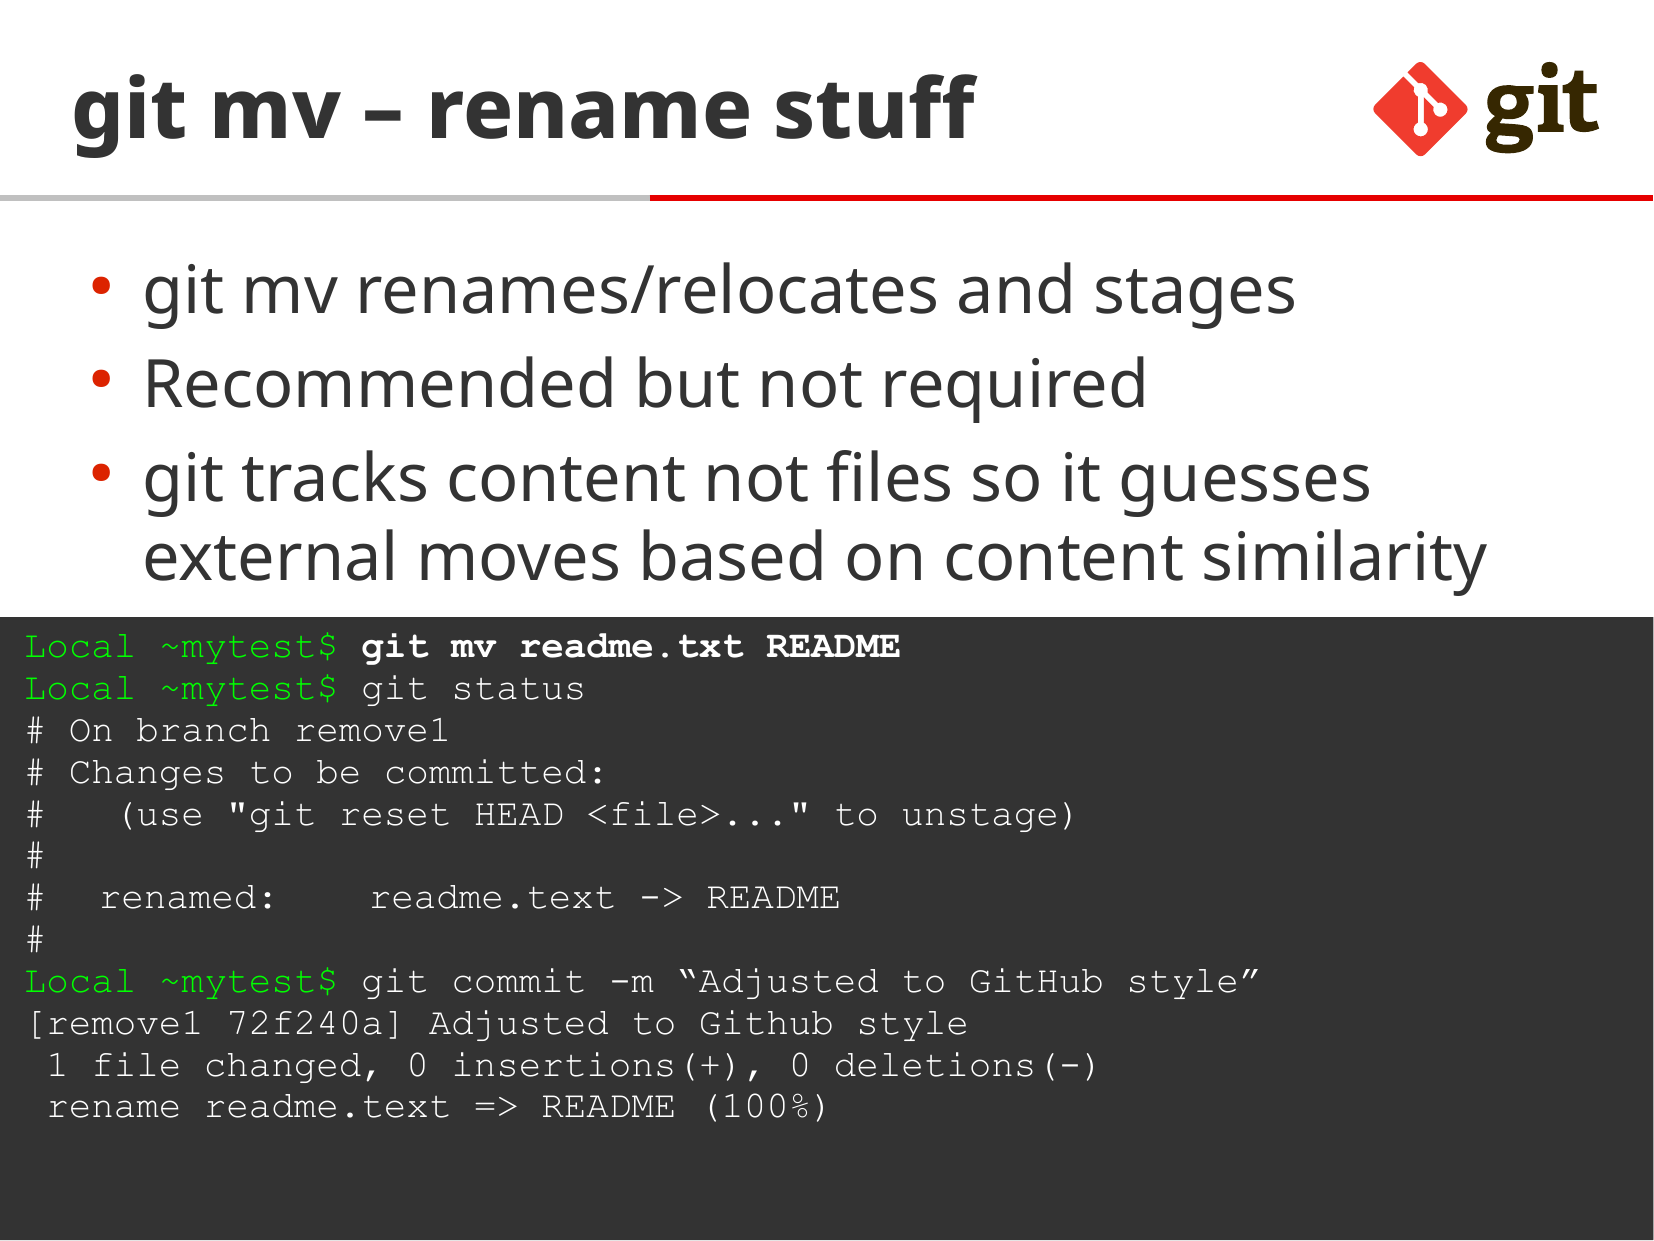

# git mv – rename stuff
git mv renames/relocates and stages
Recommended but not required
git tracks content not files so it guesses external moves based on content similarity
Local ~mytest$ git mv readme.txt README
Local ~mytest$ git status
# On branch remove1
# Changes to be committed:
# (use "git reset HEAD <file>..." to unstage)
#
#	renamed: readme.text -> README
#
Local ~mytest$ git commit -m “Adjusted to GitHub style”
[remove1 72f240a] Adjusted to Github style
 1 file changed, 0 insertions(+), 0 deletions(-)
 rename readme.text => README (100%)
41